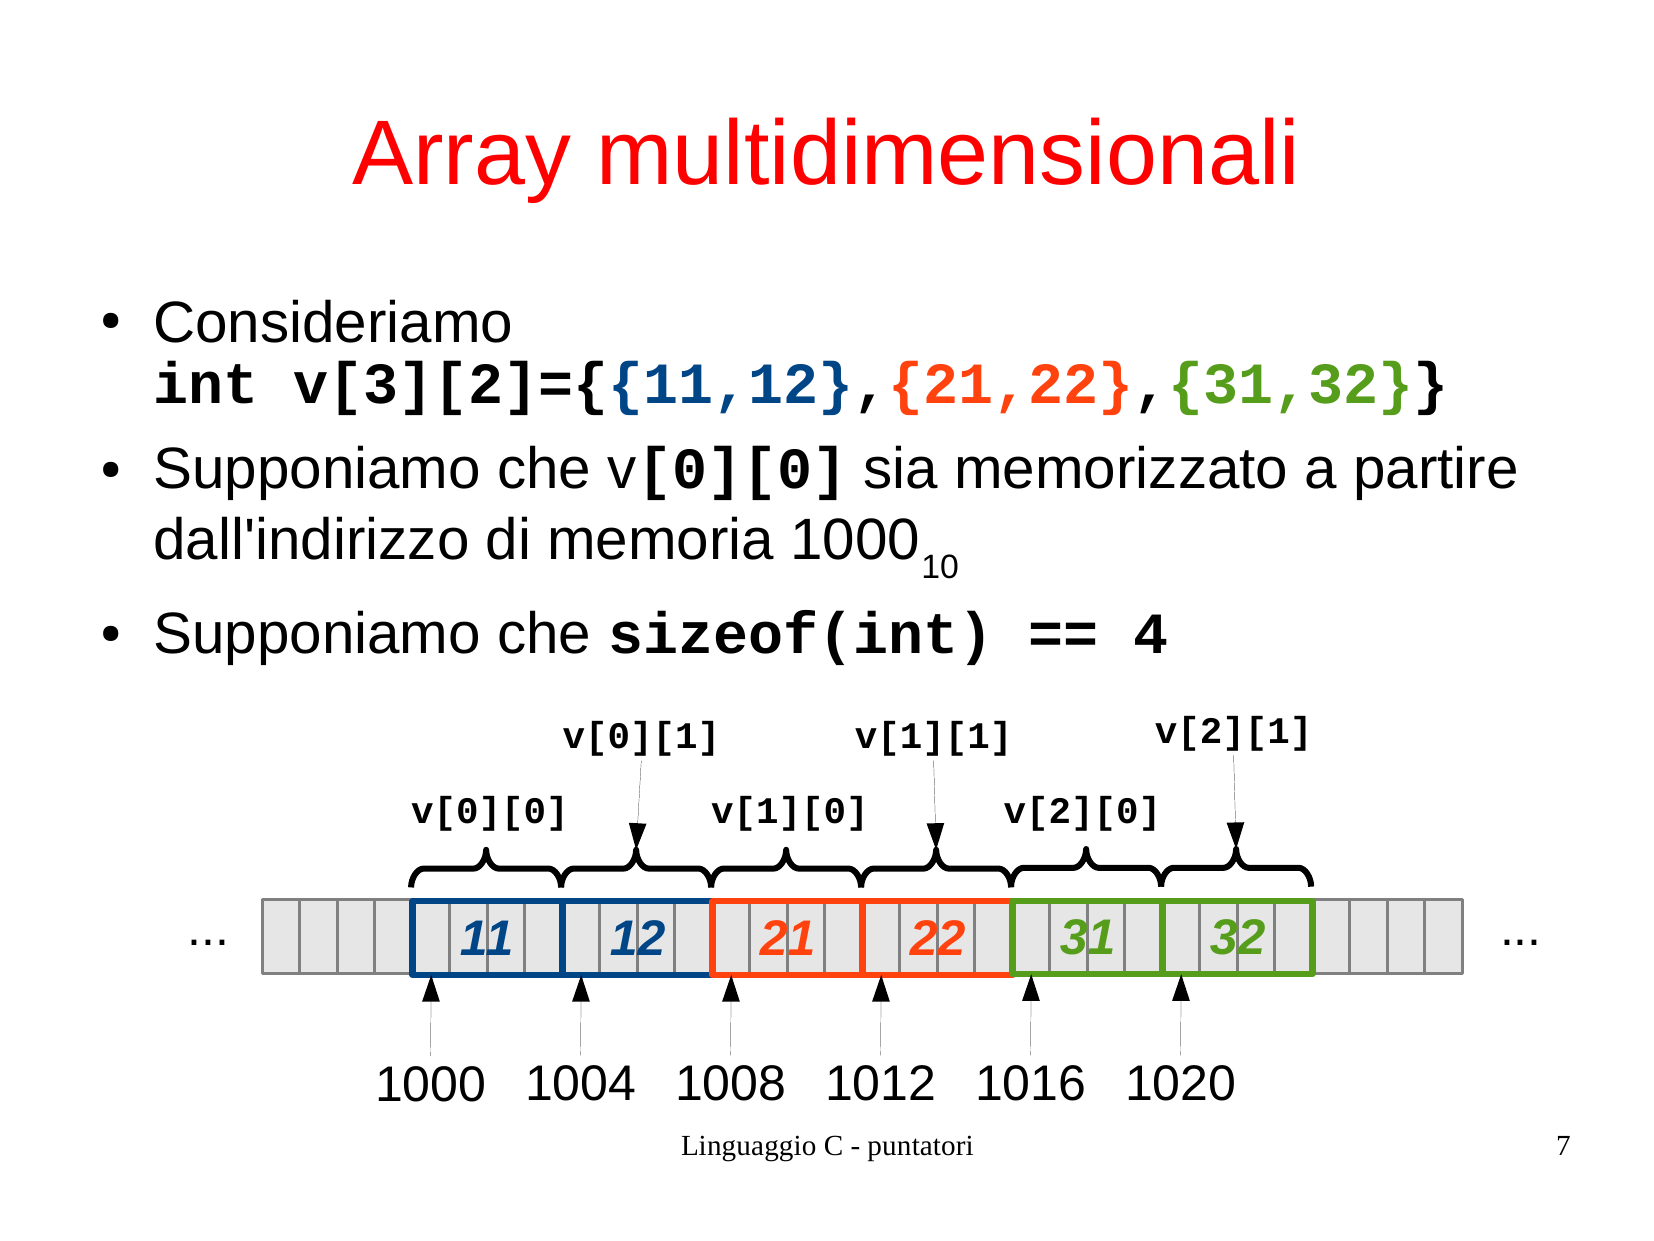

# Array multidimensionali
Consideriamo
int v[3][2]={{11,12},{21,22},{31,32}}
Supponiamo che v[0][0] sia memorizzato a partire dall'indirizzo di memoria 100010
Supponiamo che sizeof(int) == 4
v[2][1]
v[0][1]
v[1][1]
v[0][0]
v[1][0]
v[2][0]
...
...
31
32
11
12
21
22
1004
1008
1012
1016
1020
1000
Linguaggio C - puntatori
7